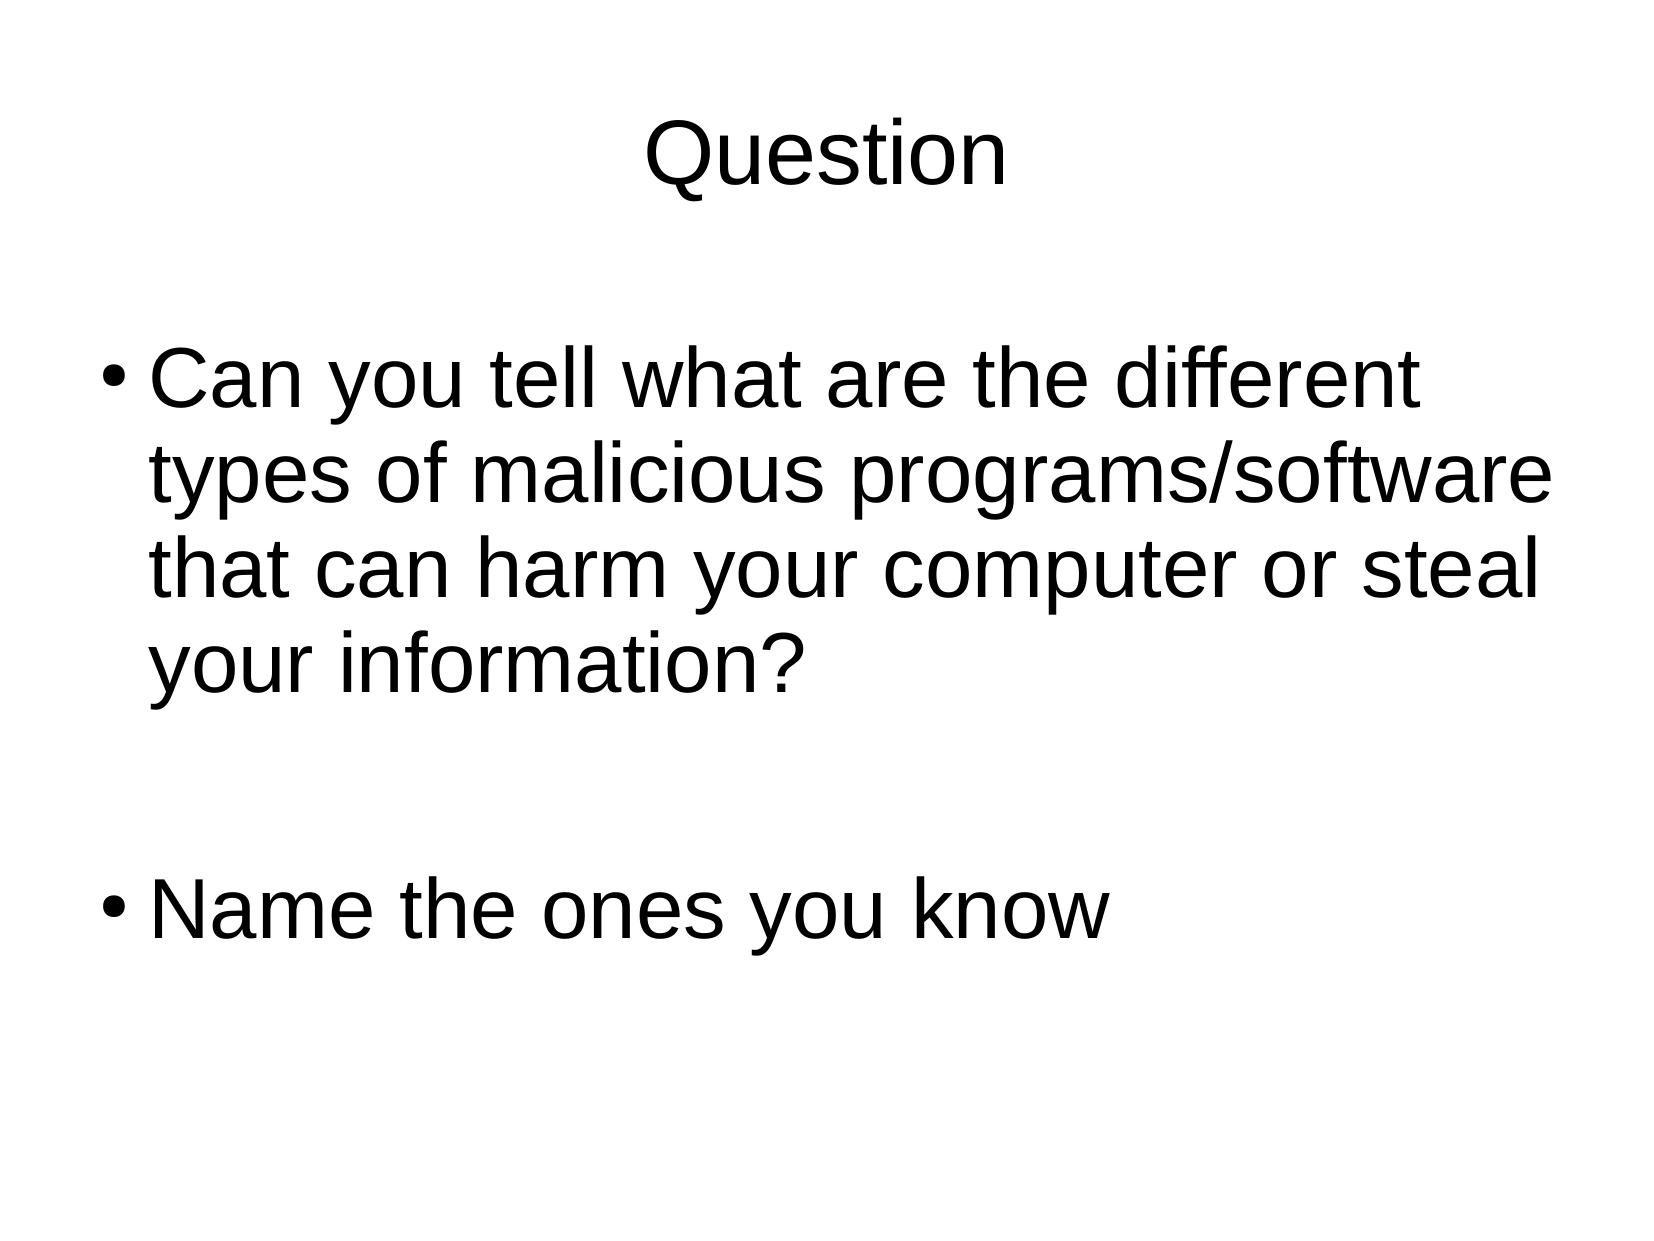

# Question
Can you tell what are the different types of malicious programs/software that can harm your computer or steal your information?
Name the ones you know